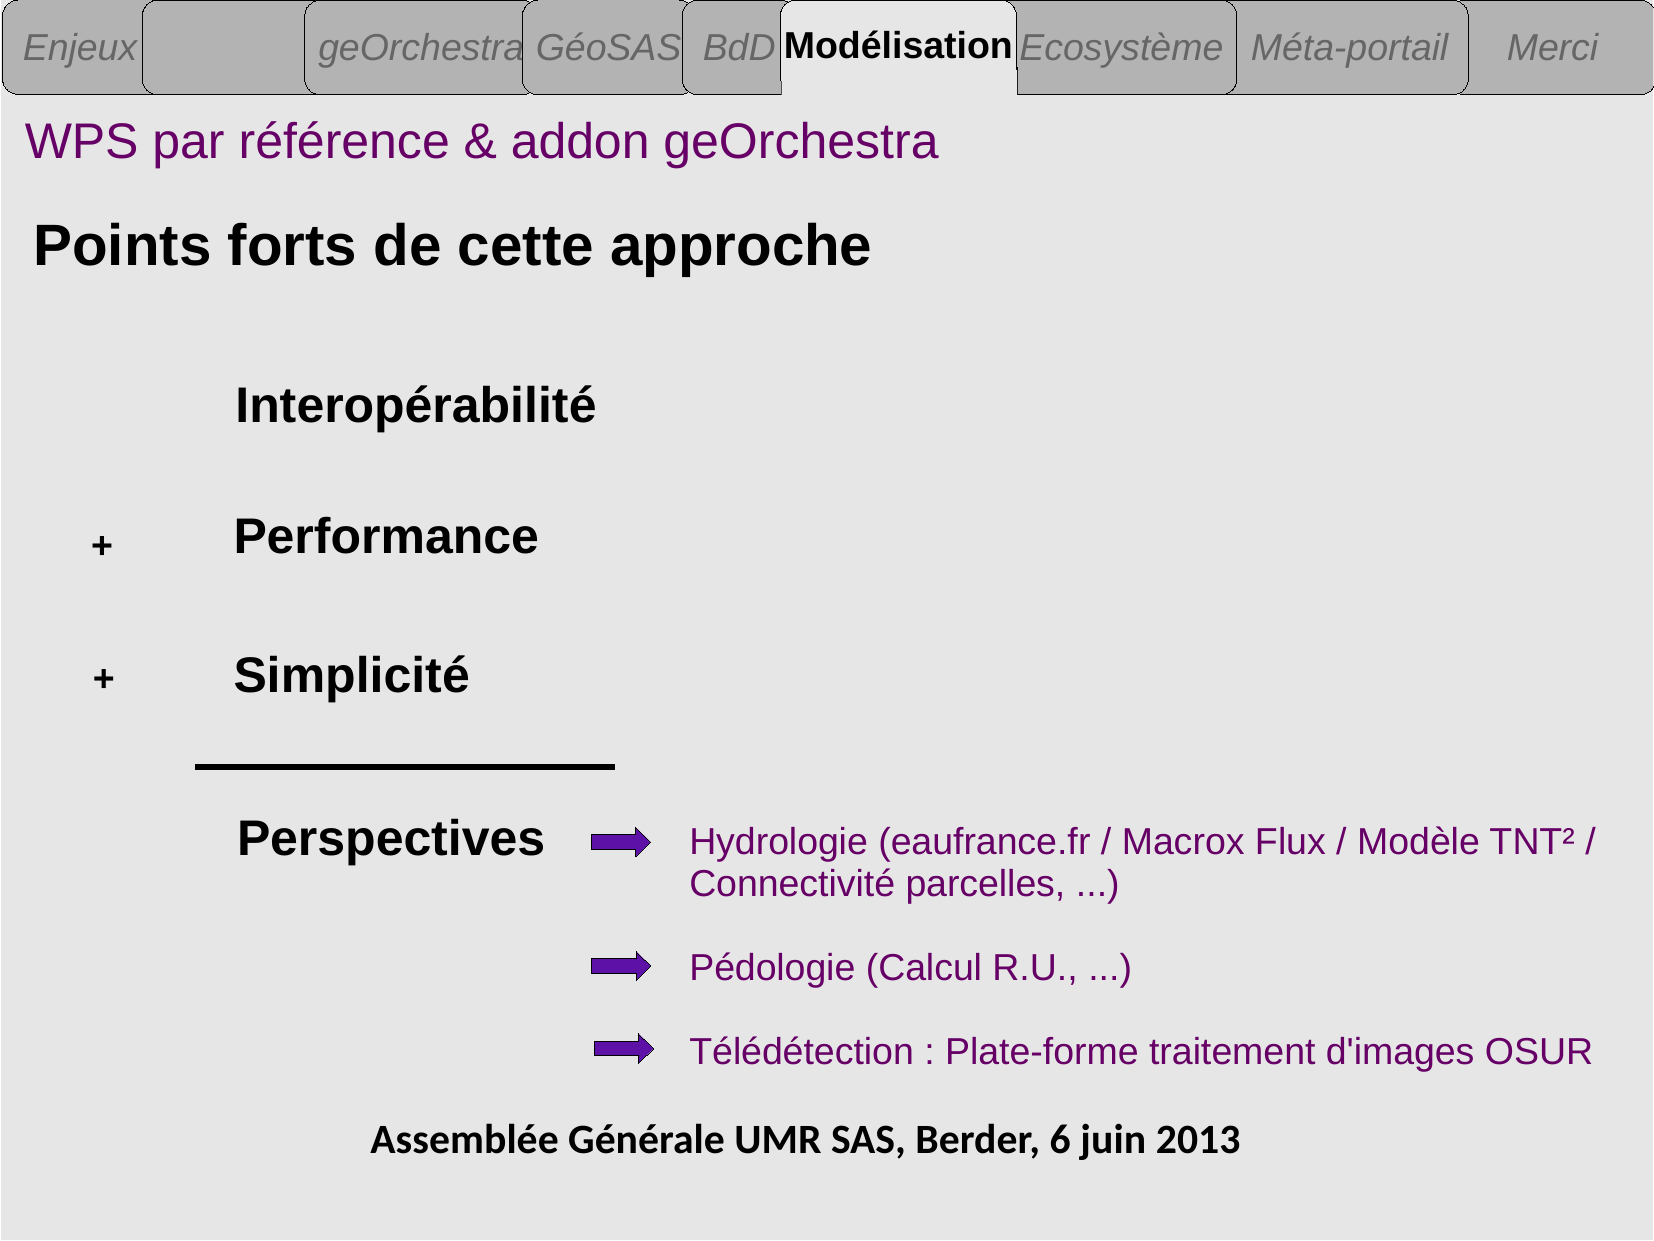

Enjeux
geOrchestra
GéoSAS
BdD
Modélisation
 Ecosystème
 Méta-portail
Merci
# WPS par référence & addon geOrchestra
Points forts de cette approche
Interopérabilité
Performance
+
Simplicité
+
Perspectives
Hydrologie (eaufrance.fr / Macrox Flux / Modèle TNT² /
Connectivité parcelles, ...)
Pédologie (Calcul R.U., ...)
Télédétection : Plate-forme traitement d'images OSUR
 Assemblée Générale UMR SAS, Berder, 6 juin 2013